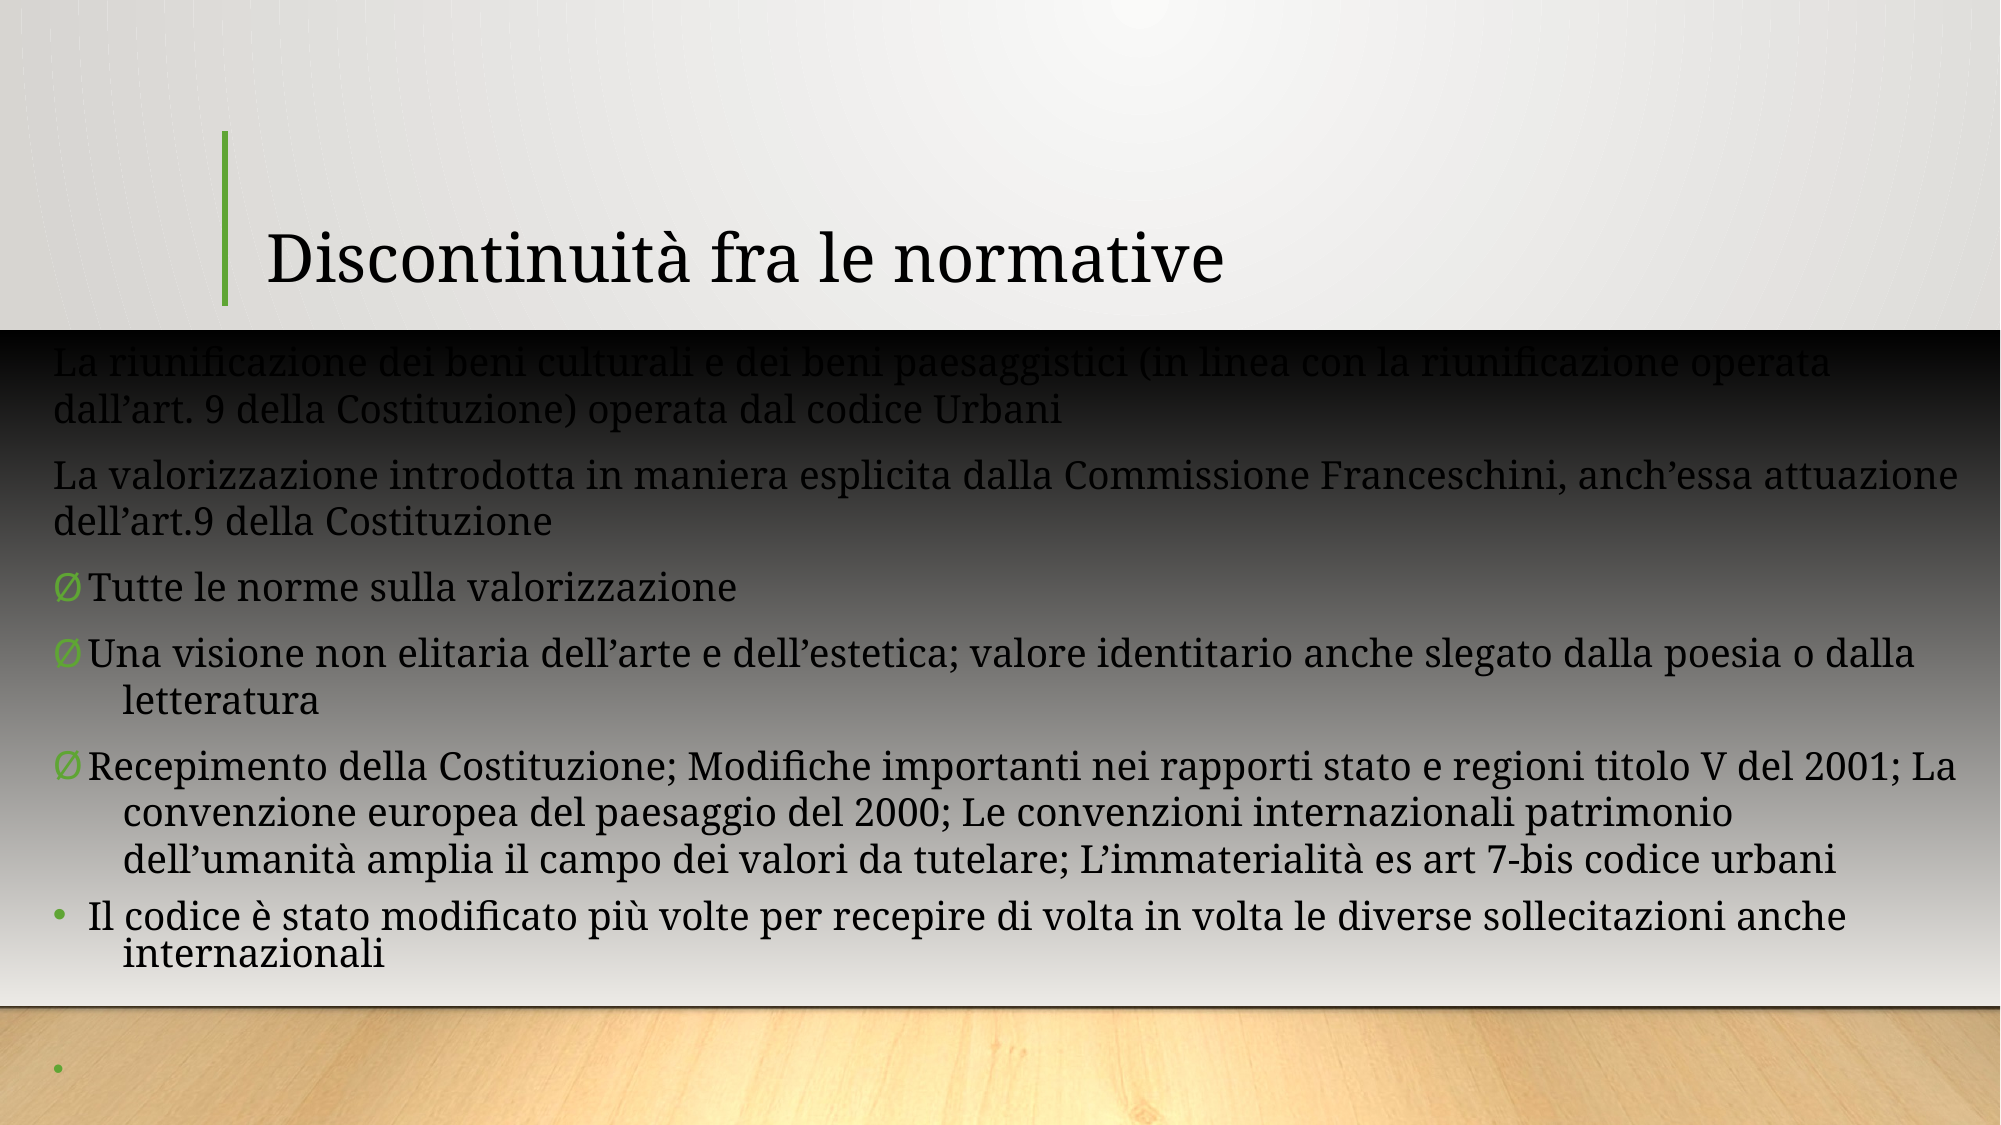

# Discontinuità fra le normative
La riunificazione dei beni culturali e dei beni paesaggistici (in linea con la riunificazione operata dall’art. 9 della Costituzione) operata dal codice Urbani
La valorizzazione introdotta in maniera esplicita dalla Commissione Franceschini, anch’essa attuazione dell’art.9 della Costituzione
Tutte le norme sulla valorizzazione
Una visione non elitaria dell’arte e dell’estetica; valore identitario anche slegato dalla poesia o dalla letteratura
Recepimento della Costituzione; Modifiche importanti nei rapporti stato e regioni titolo V del 2001; La convenzione europea del paesaggio del 2000; Le convenzioni internazionali patrimonio dell’umanità amplia il campo dei valori da tutelare; L’immaterialità es art 7-bis codice urbani
Il codice è stato modificato più volte per recepire di volta in volta le diverse sollecitazioni anche internazionali